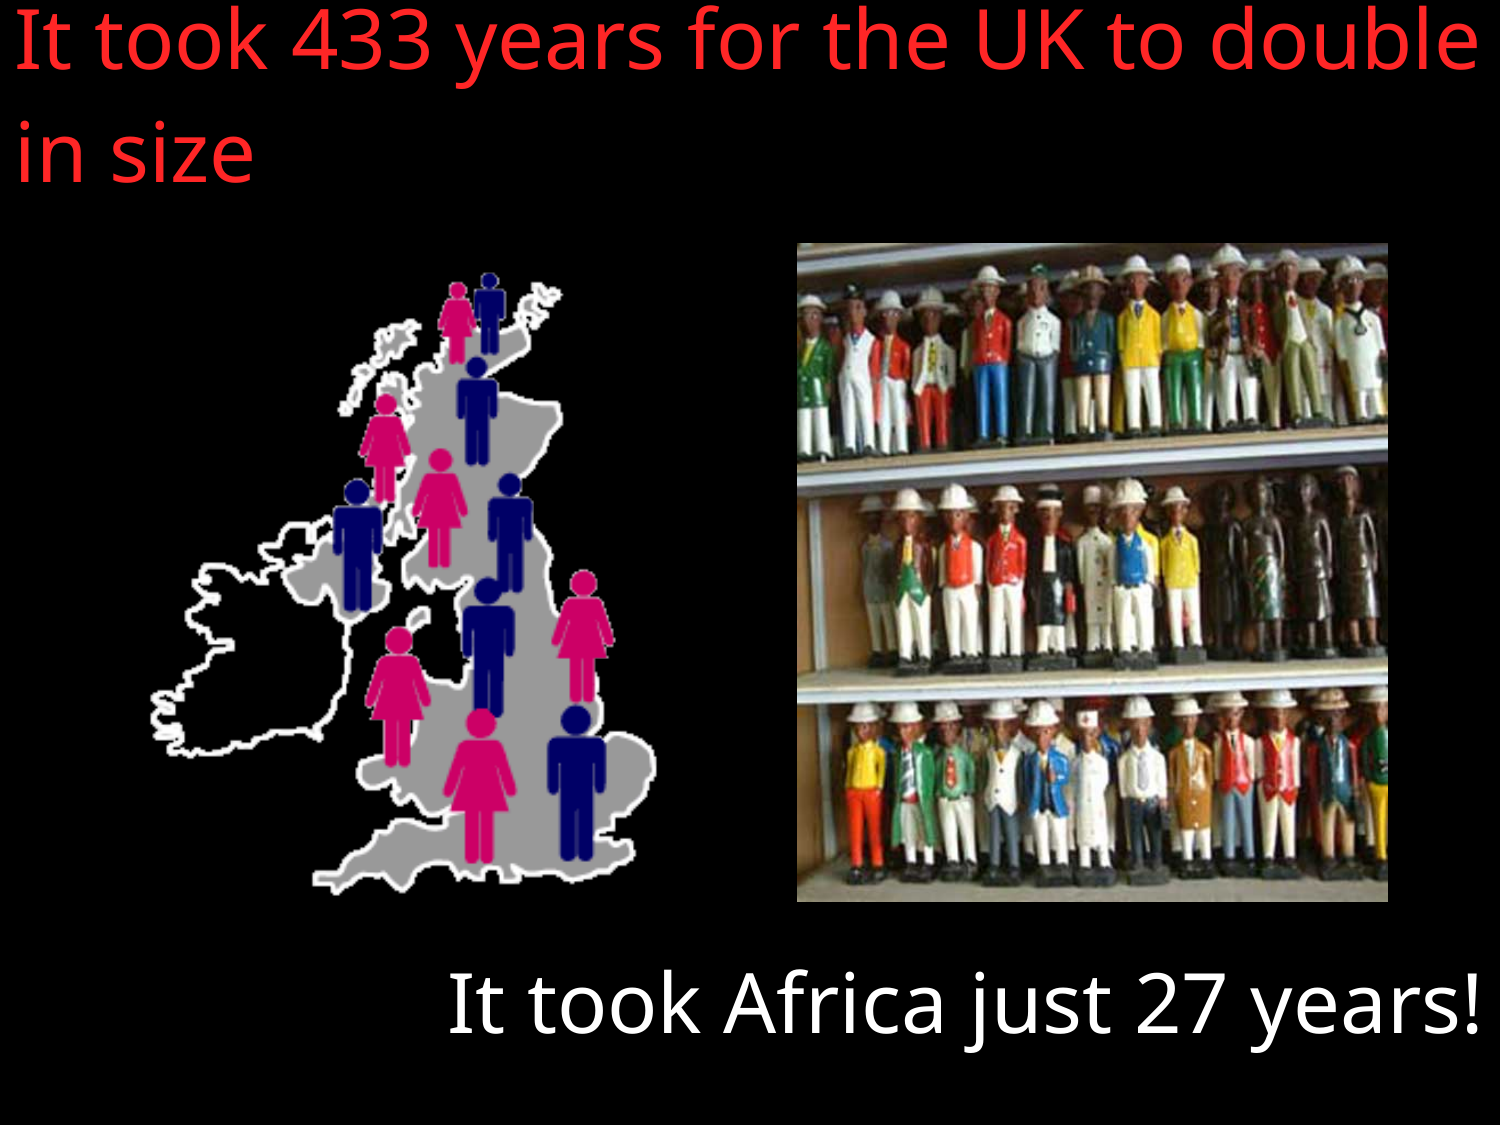

# It took 433 years for the UK to double in size
It took Africa just 27 years!